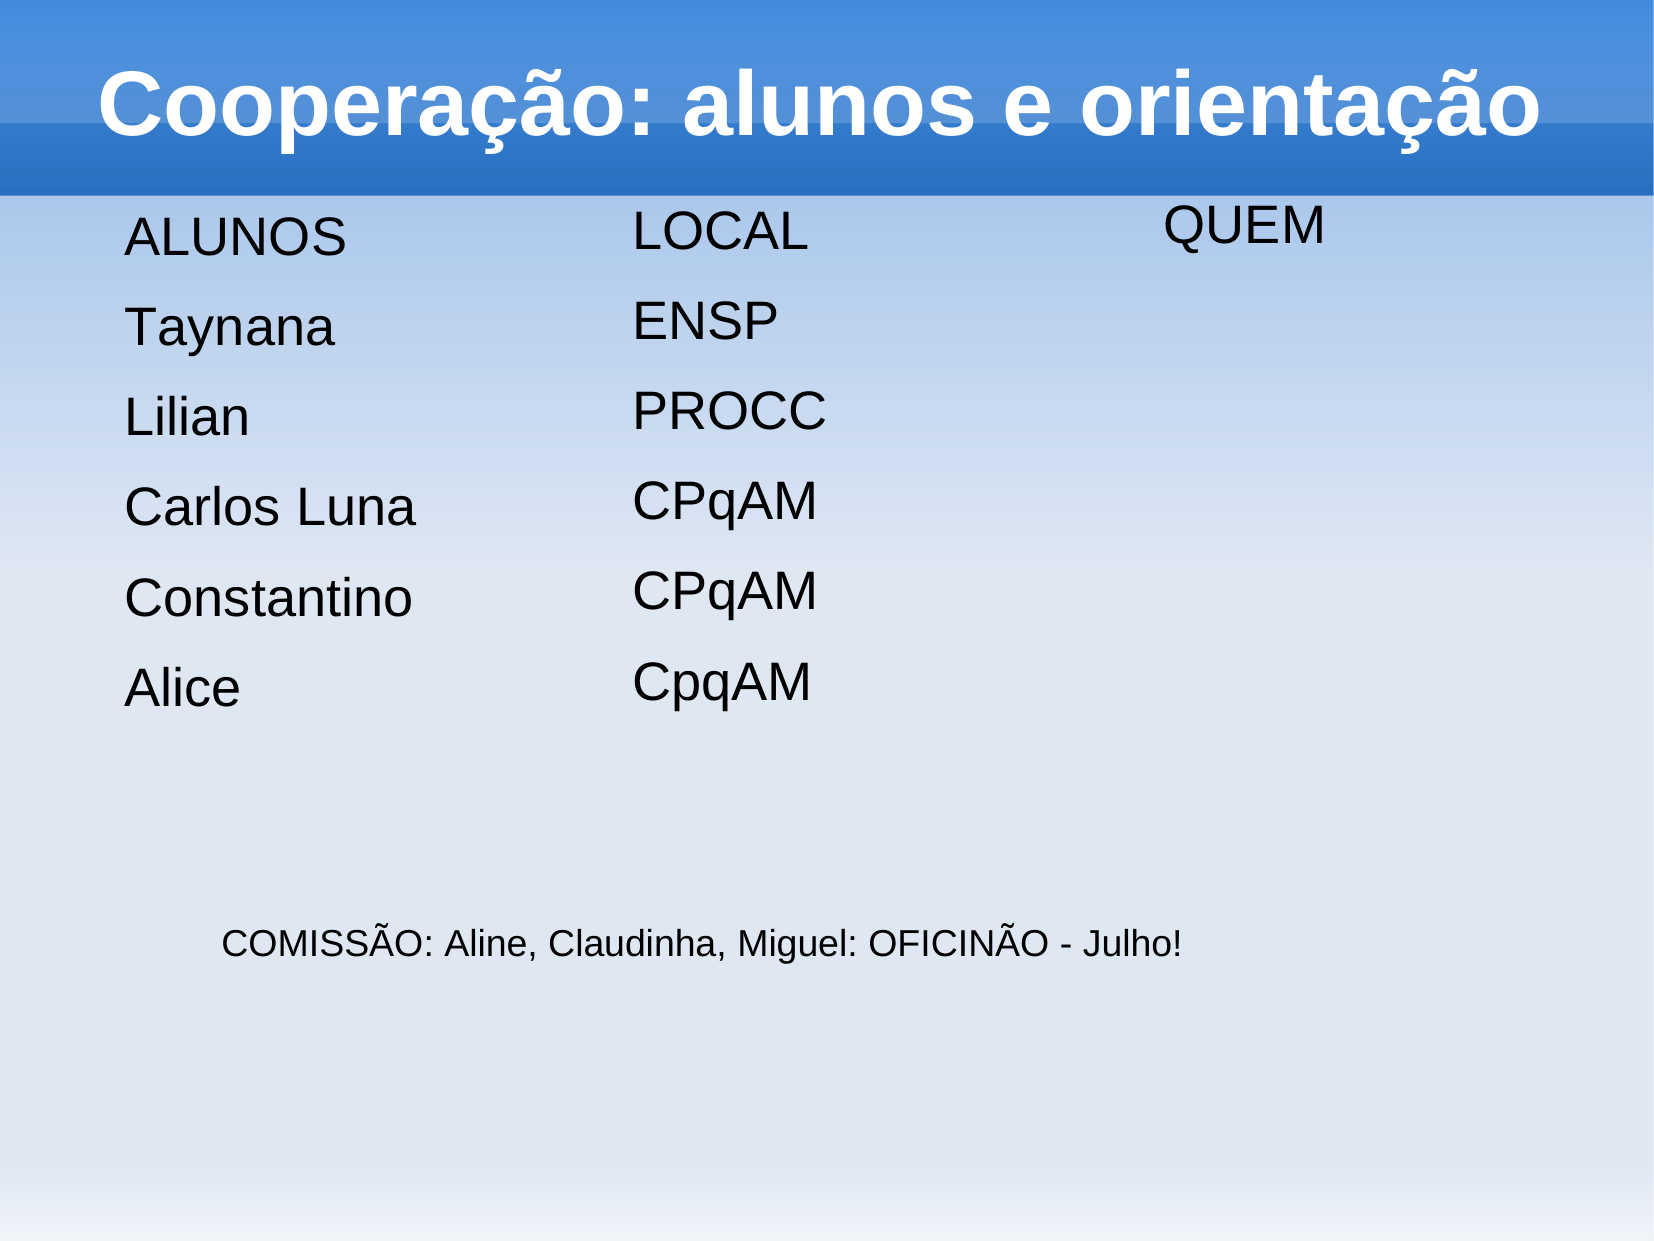

# Cooperação: alunos e orientação
QUEM
LOCAL
ENSP
PROCC
CPqAM
CPqAM
CpqAM
ALUNOS
Taynana
Lilian
Carlos Luna
Constantino
Alice
COMISSÃO: Aline, Claudinha, Miguel: OFICINÃO - Julho!